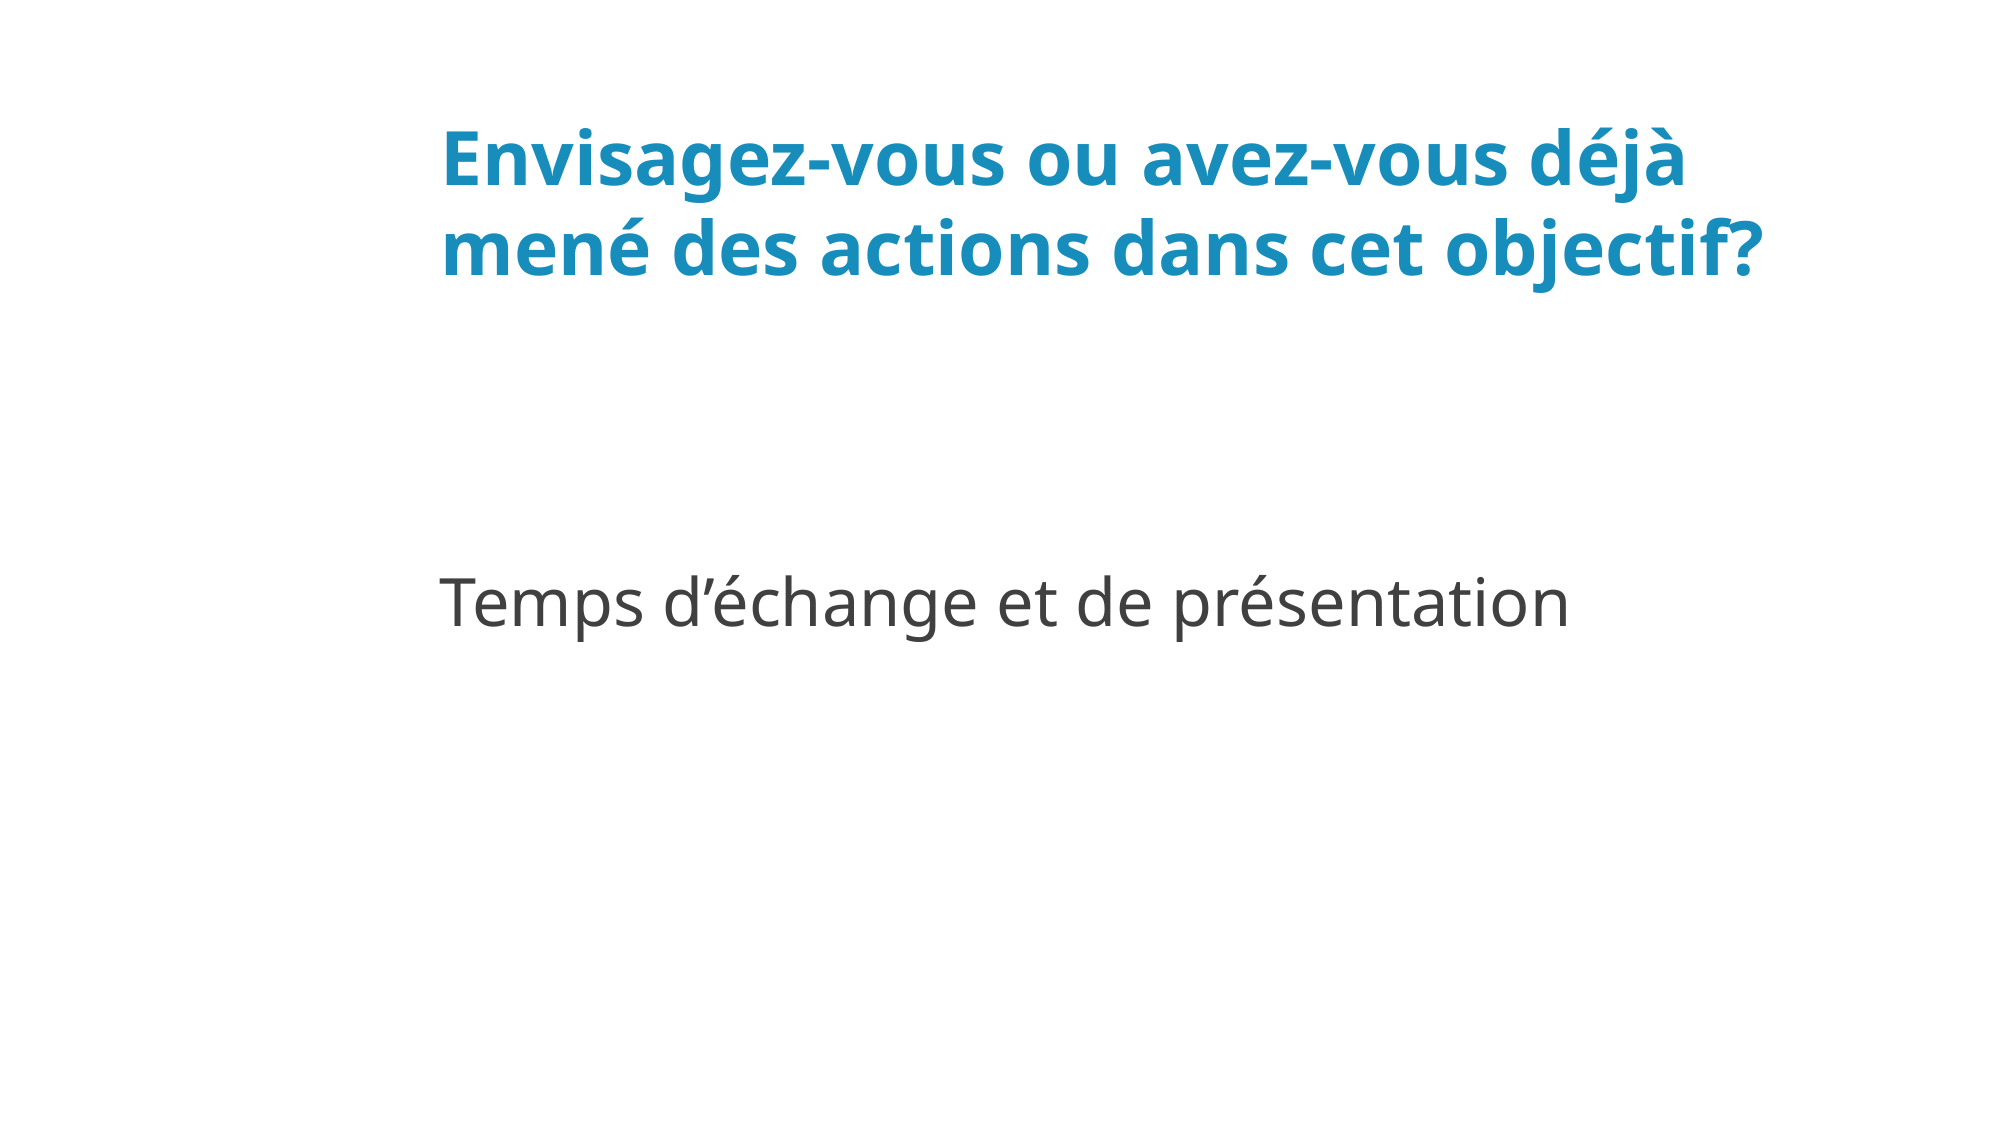

# Envisagez-vous ou avez-vous déjà mené des actions dans cet objectif?
Temps d’échange et de présentation